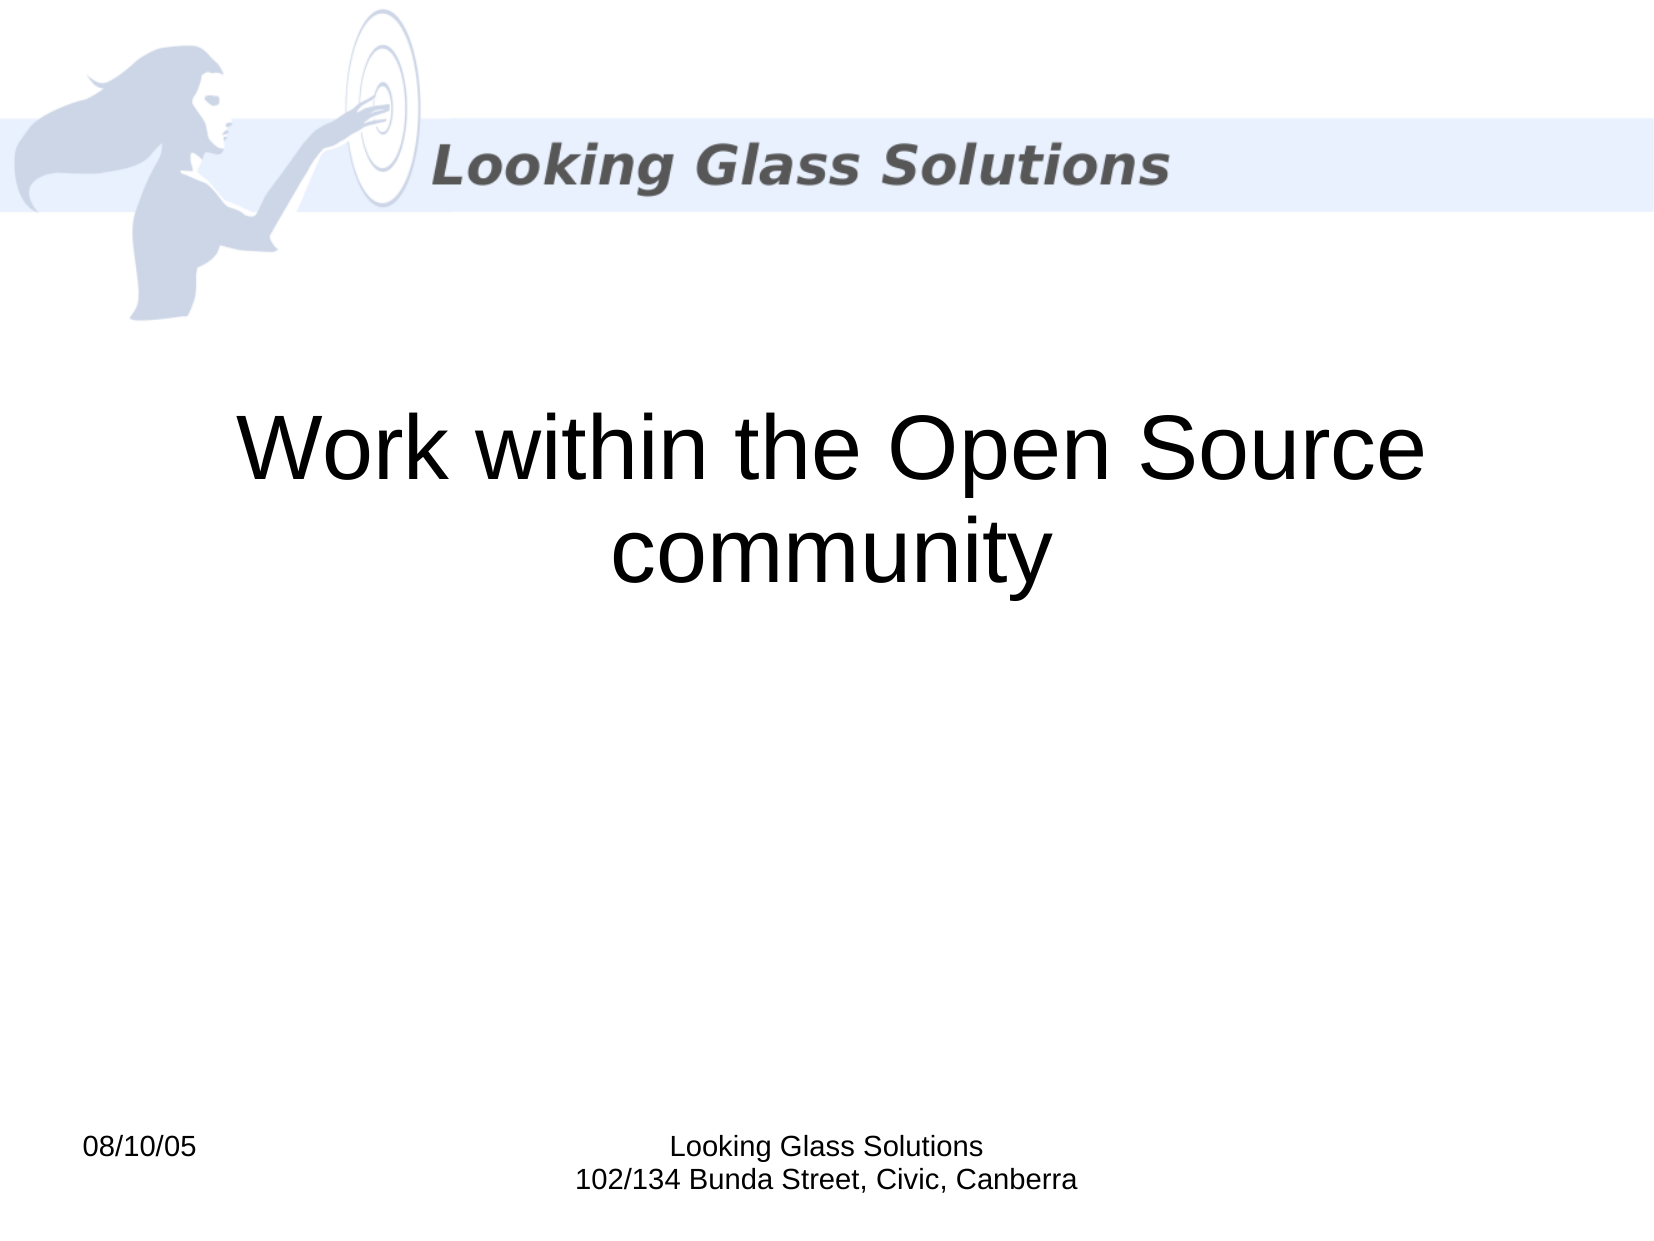

# Work within the Open Source community